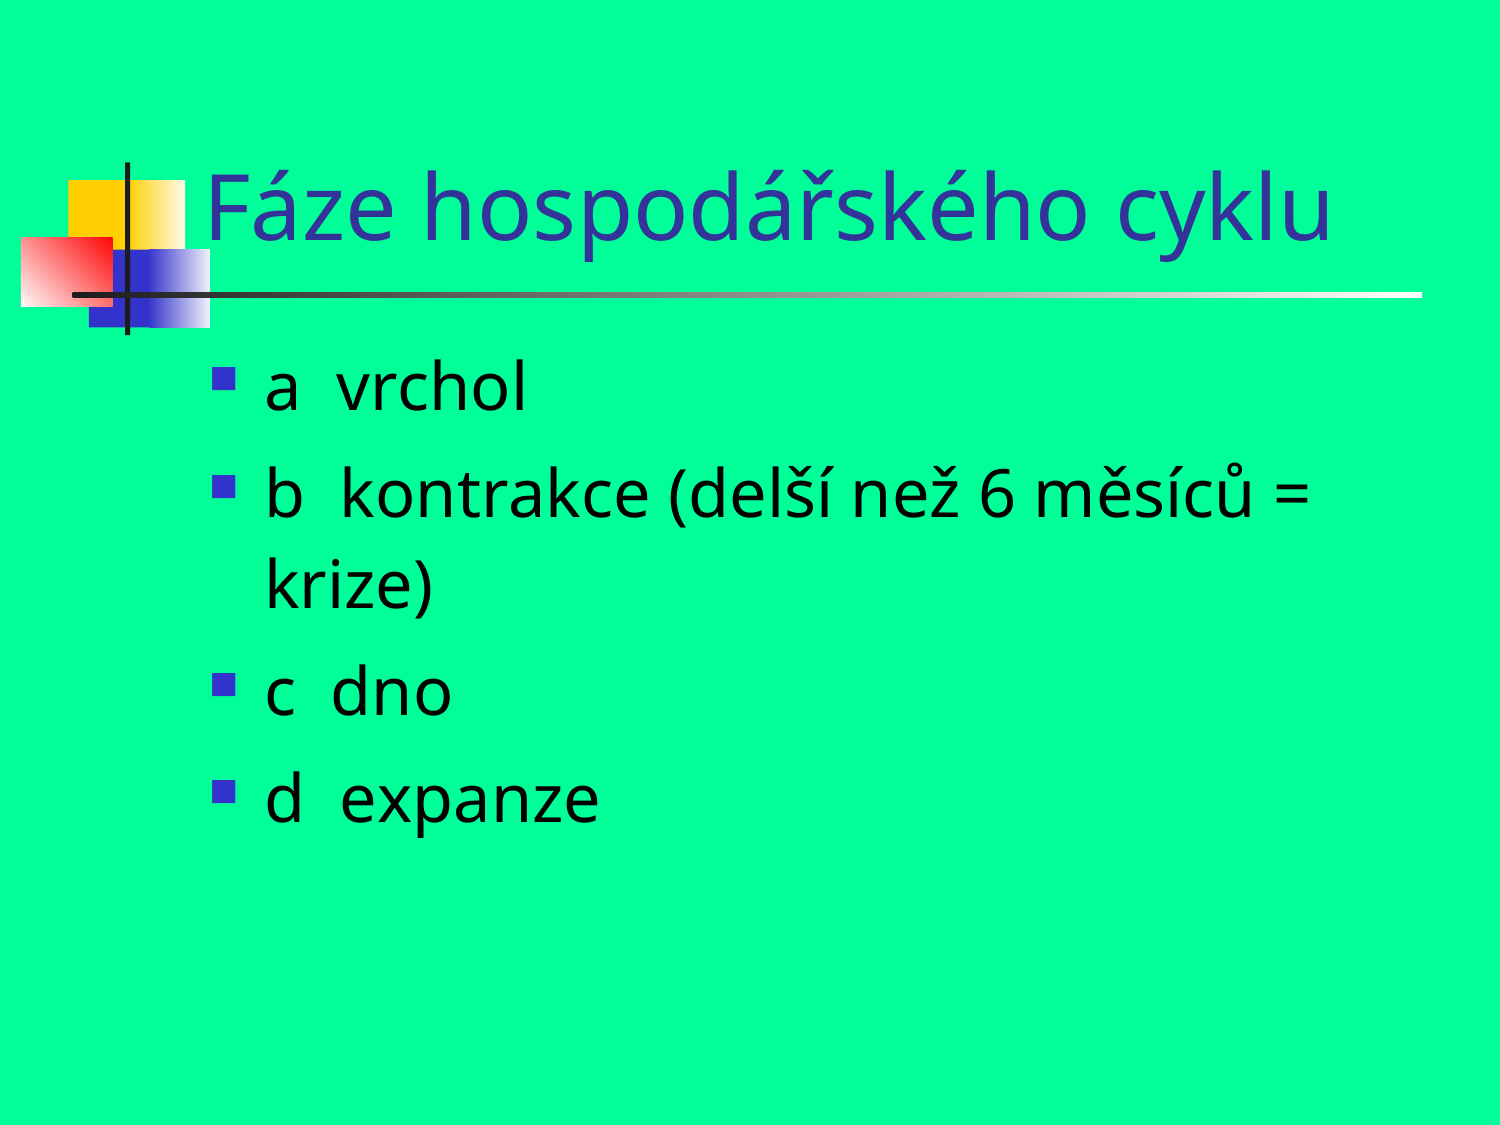

# Fáze hospodářského cyklu
a vrchol
b kontrakce (delší než 6 měsíců = krize)
c dno
d expanze